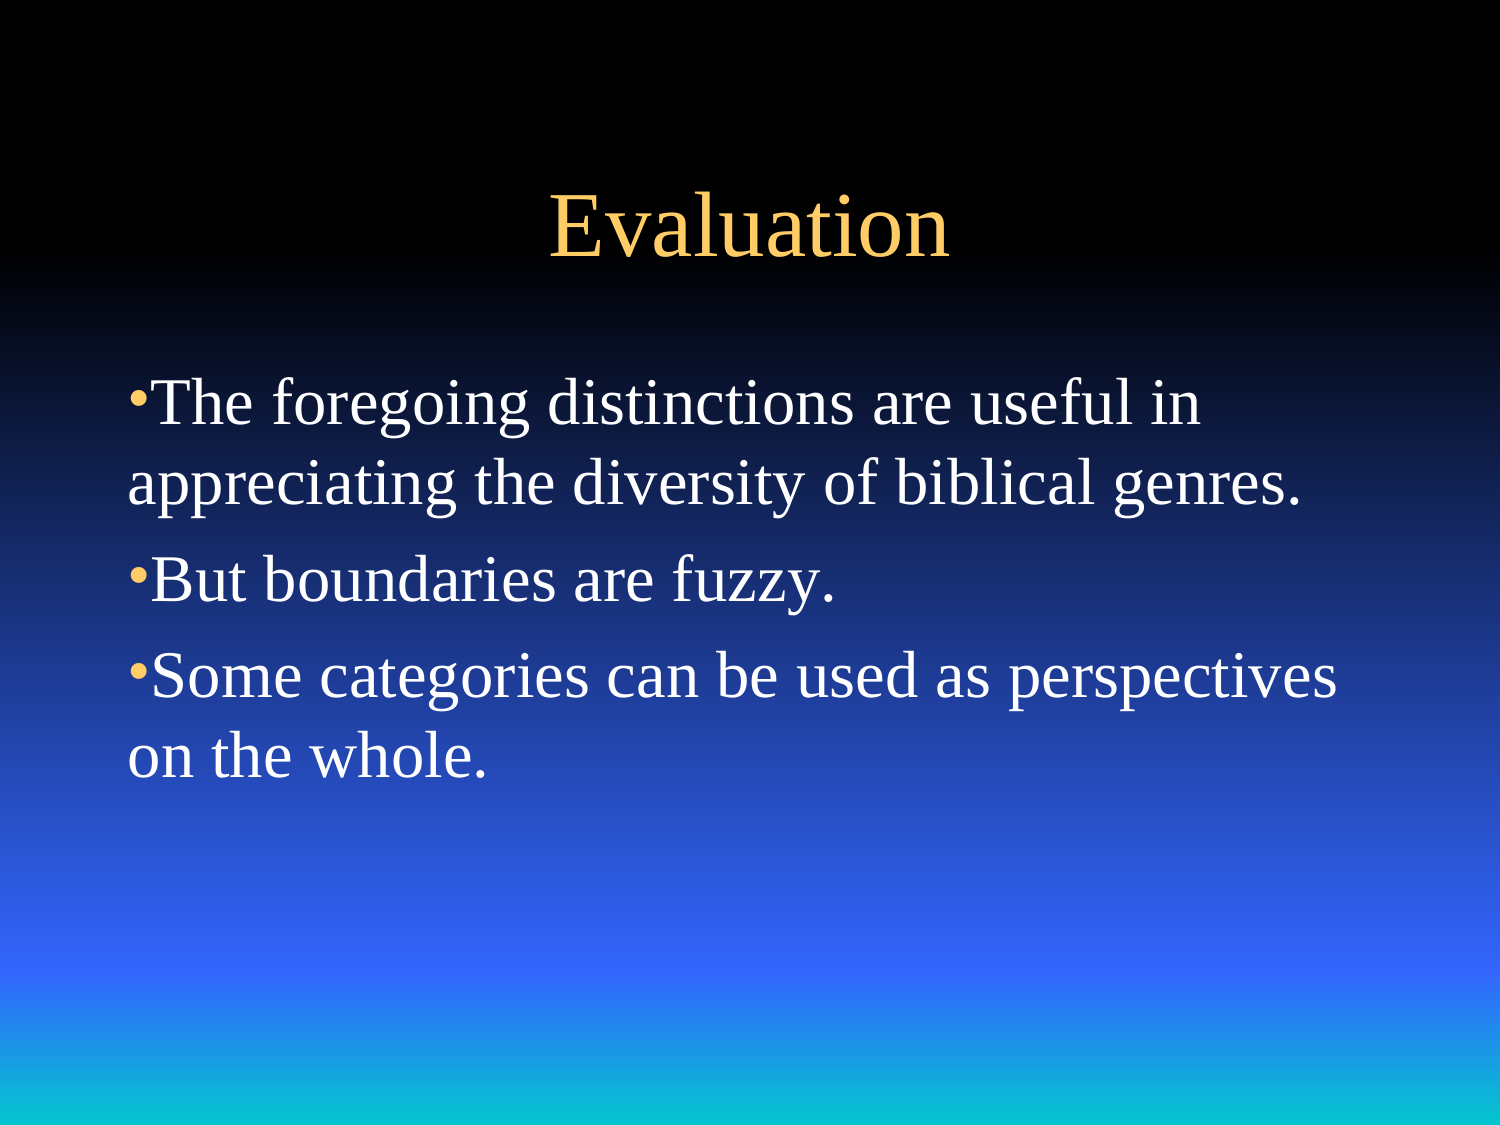

# Evaluation
The foregoing distinctions are useful in appreciating the diversity of biblical genres.
But boundaries are fuzzy.
Some categories can be used as perspectives on the whole.